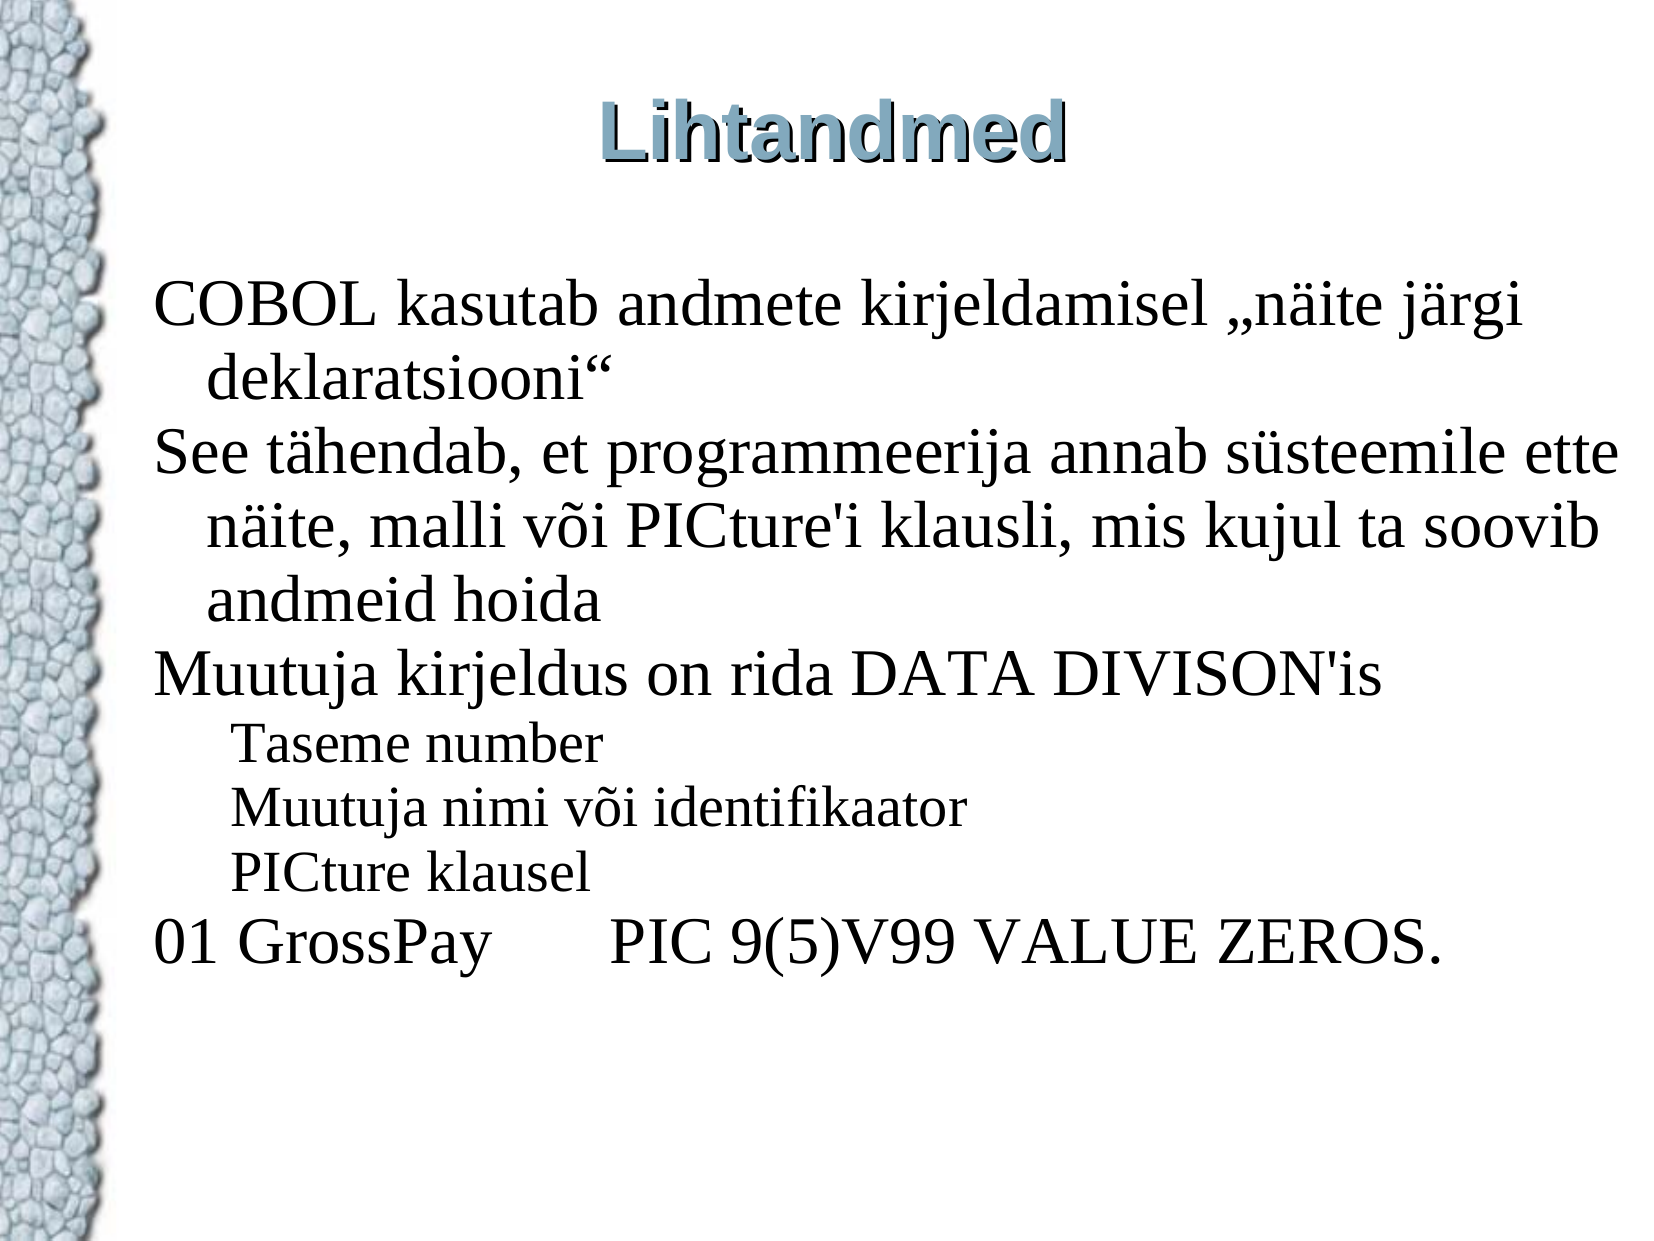

# Lihtandmed
COBOL kasutab andmete kirjeldamisel „näite järgi deklaratsiooni“
See tähendab, et programmeerija annab süsteemile ette näite, malli või PICture'i klausli, mis kujul ta soovib andmeid hoida
Muutuja kirjeldus on rida DATA DIVISON'is
Taseme number
Muutuja nimi või identifikaator
PICture klausel
01 GrossPay PIC 9(5)V99 VALUE ZEROS.